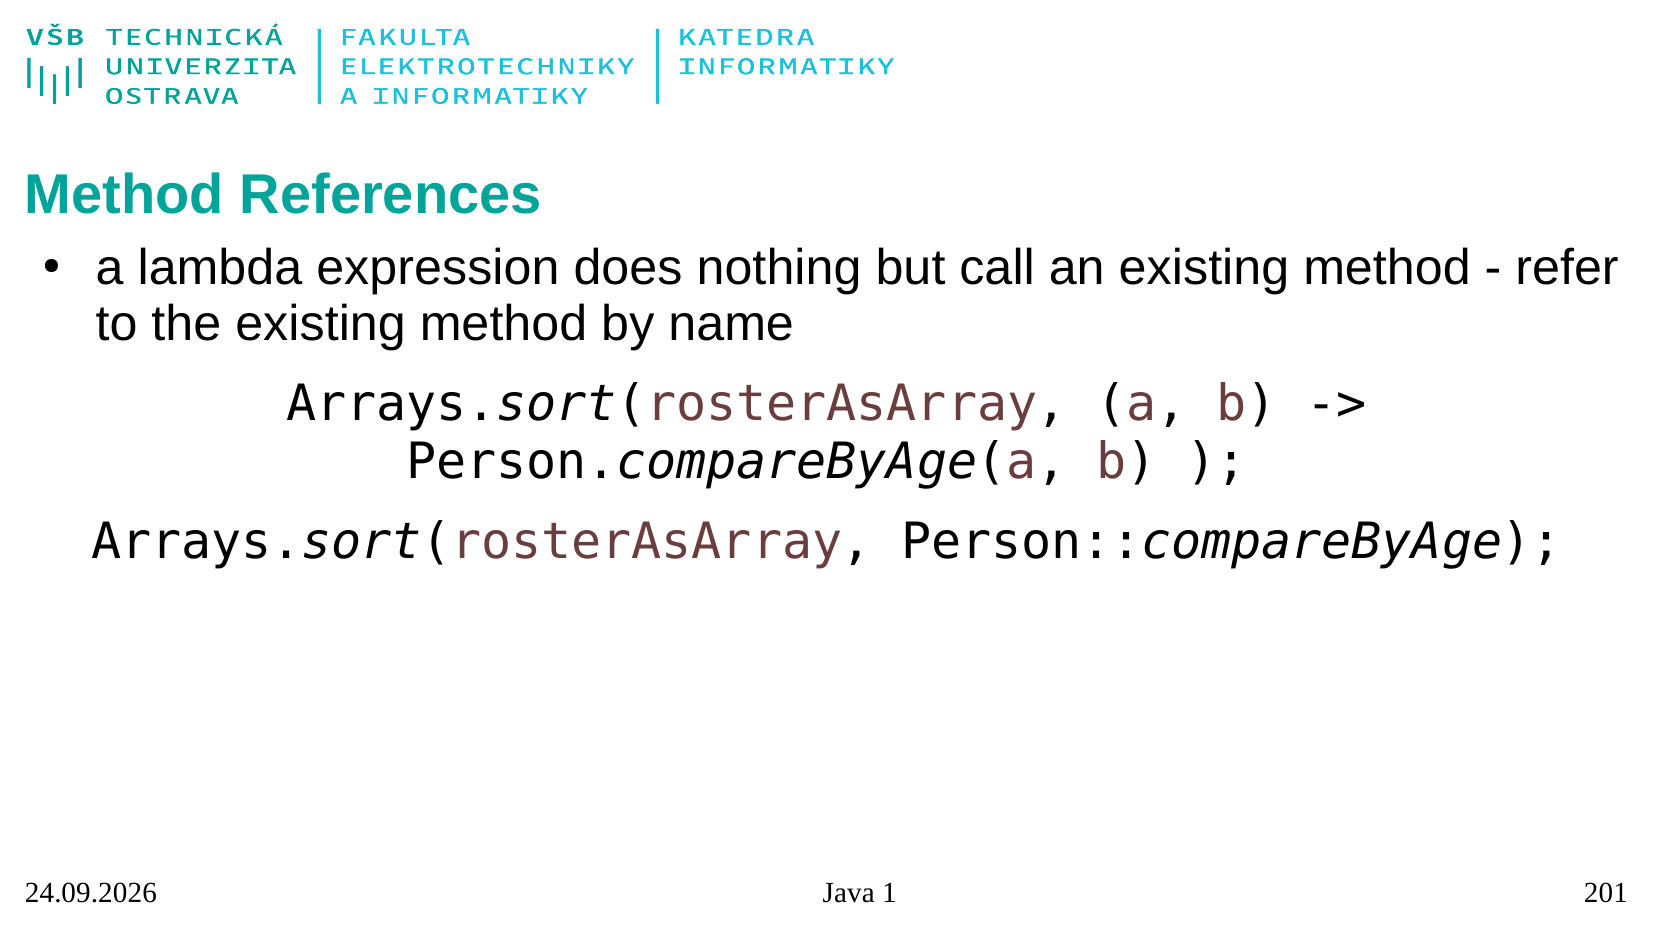

# Method References
a lambda expression does nothing but call an existing method - refer to the existing method by name
Arrays.sort(rosterAsArray, (a, b) -> Person.compareByAge(a, b) );
Arrays.sort(rosterAsArray, Person::compareByAge);
Java 1
201